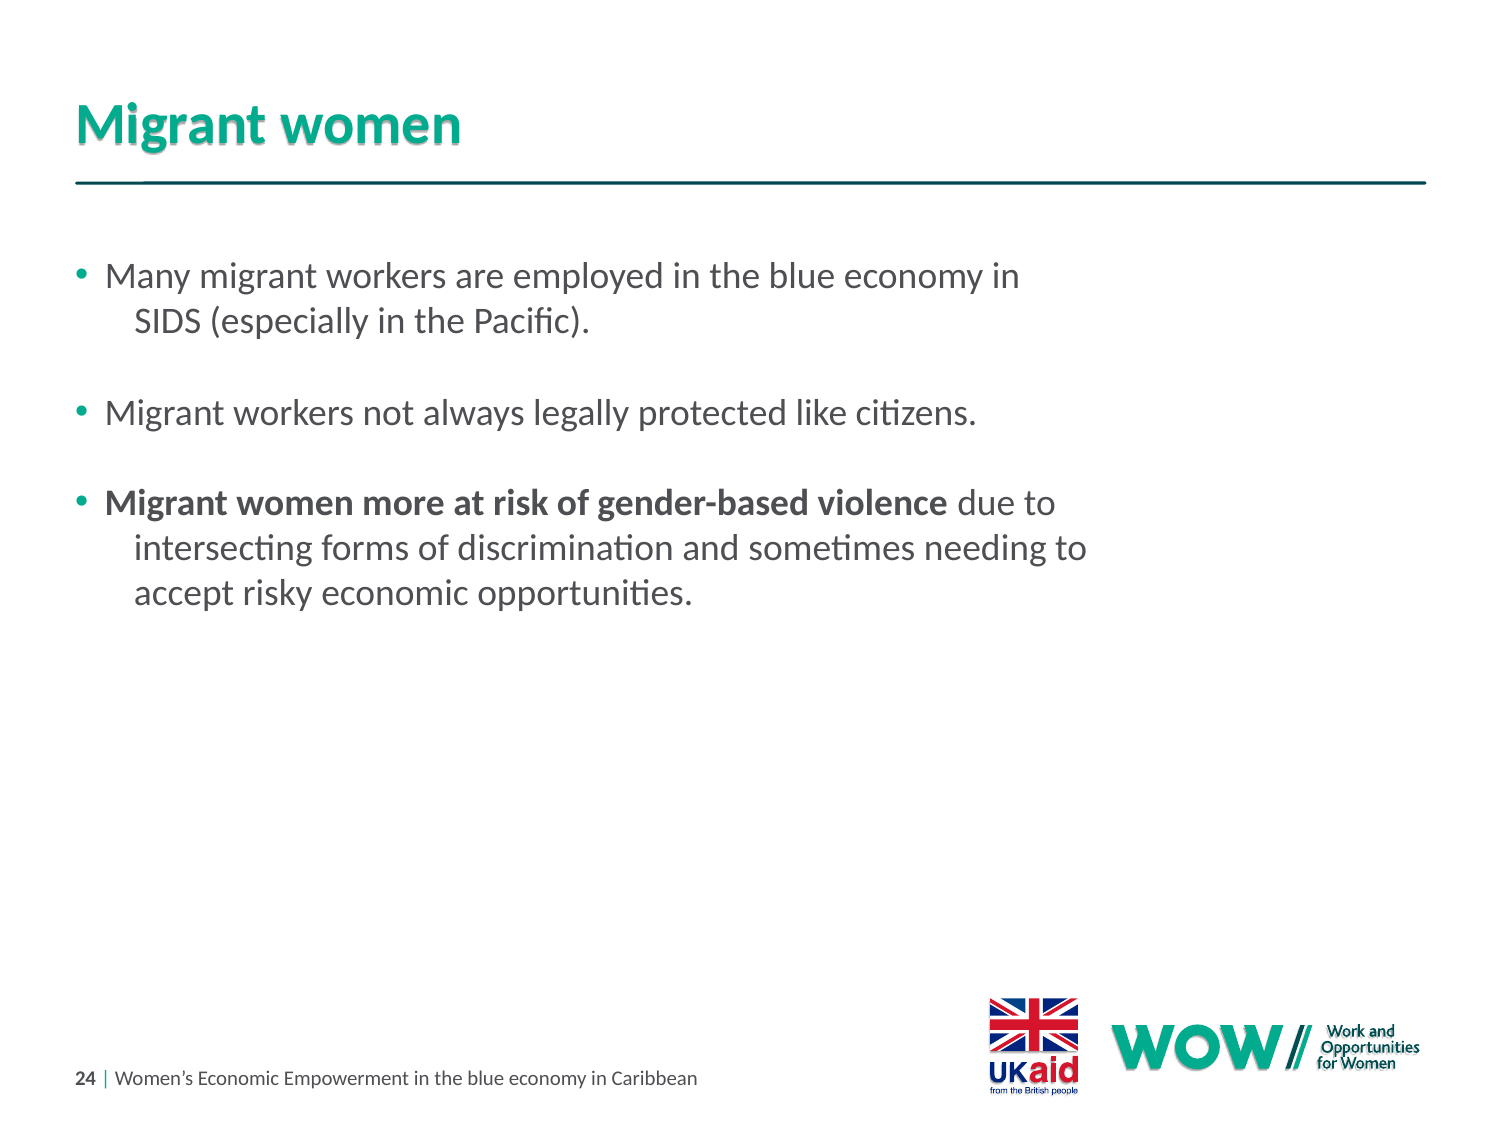

# Migrant women
Many migrant workers are employed in the blue economy in SIDS (especially in the Pacific).
Migrant workers not always legally protected like citizens.
Migrant women more at risk of gender-based violence due to intersecting forms of discrimination and sometimes needing to accept risky economic opportunities.
21 | Women’s Economic Empowerment in the blue economy in Caribbean